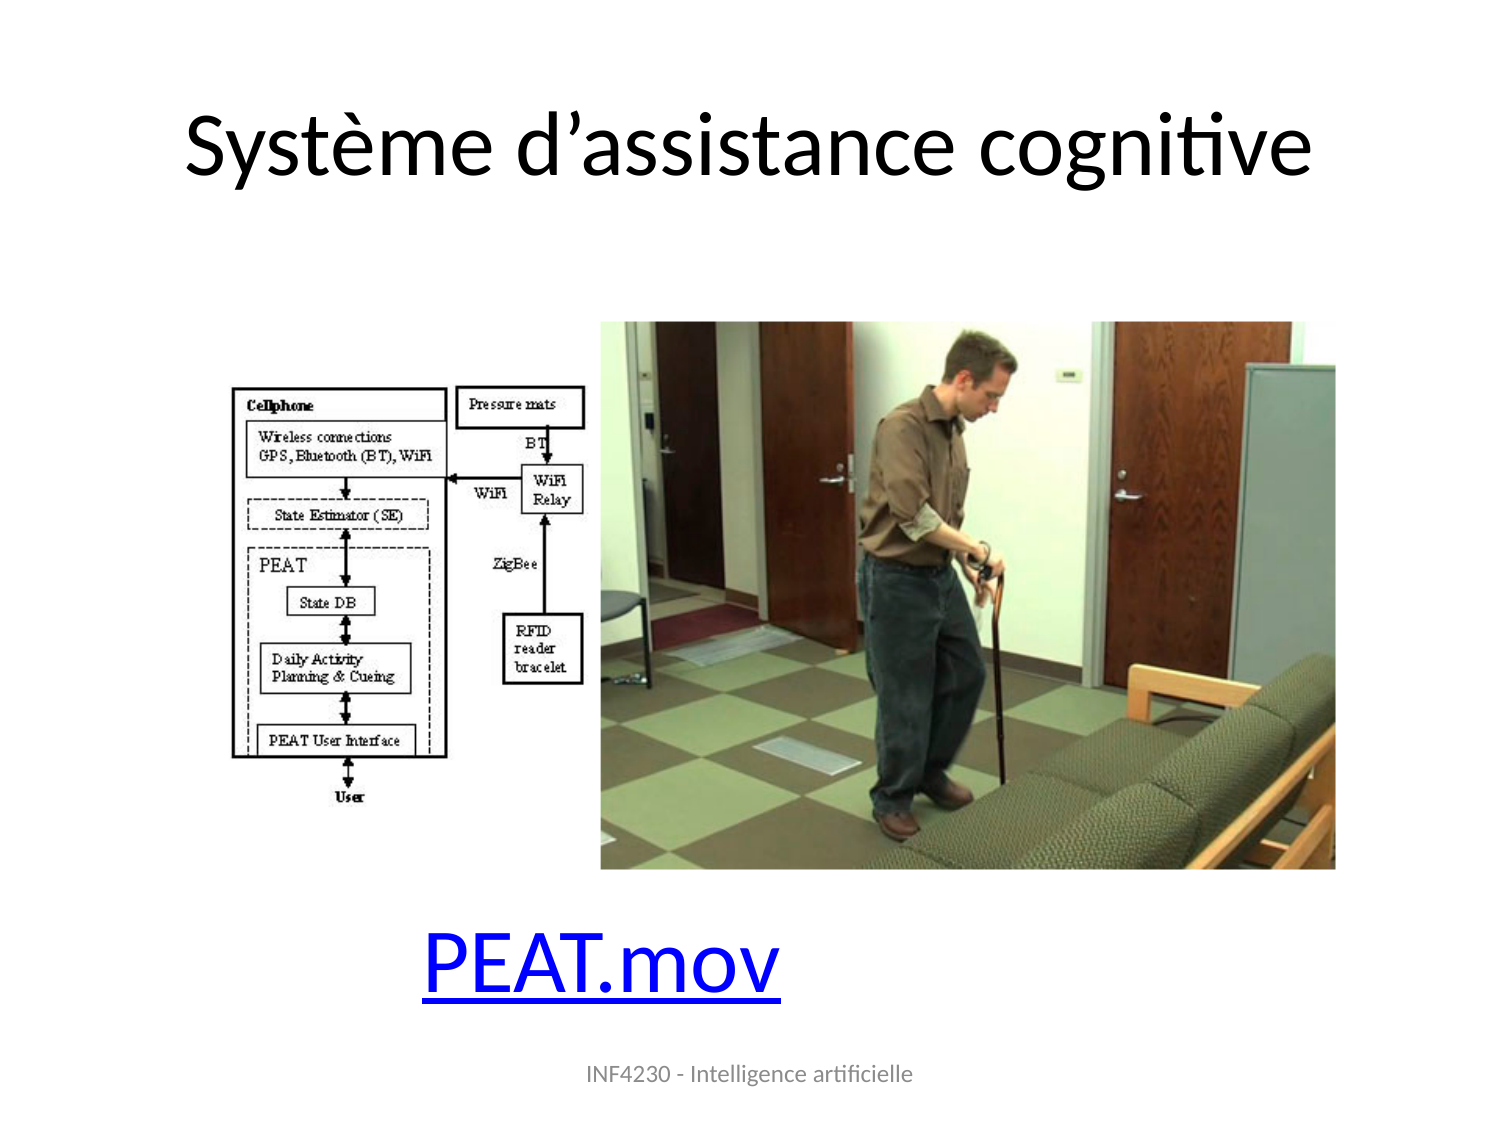

# Système d’assistance cognitive
PEAT.mov
INF4230 - Intelligence artificielle